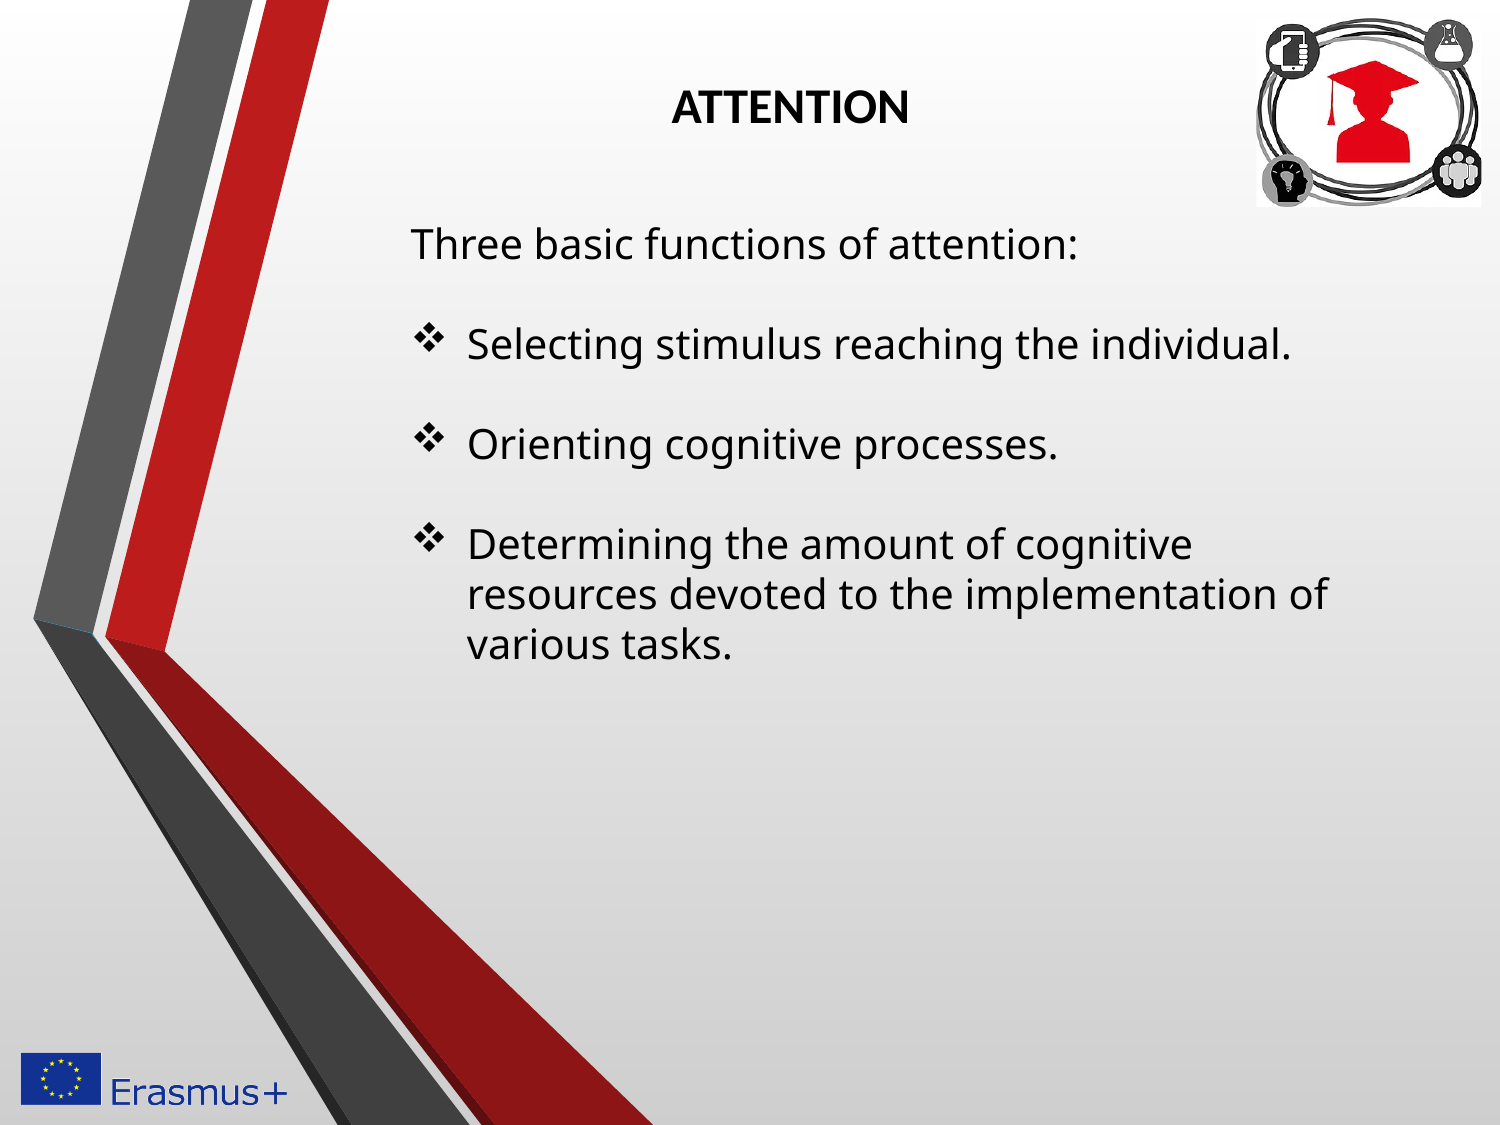

ATTENTION
Three basic functions of attention:
Selecting stimulus reaching the individual.
Orienting cognitive processes.
Determining the amount of cognitive resources devoted to the implementation of various tasks.